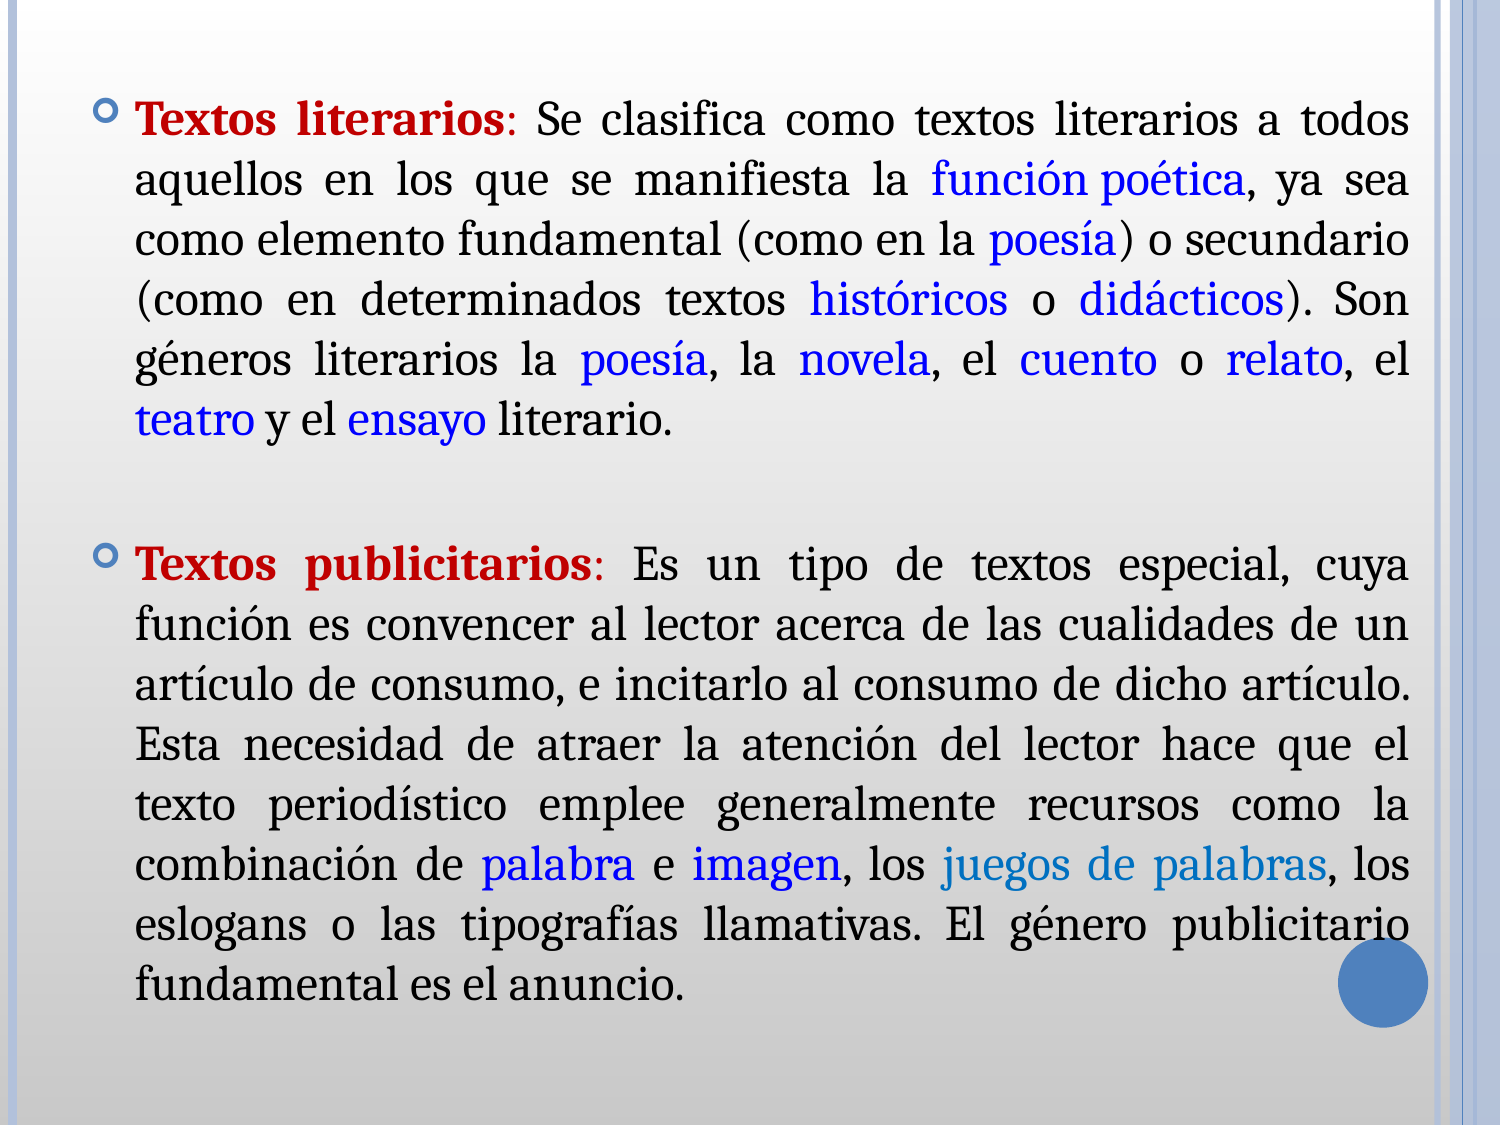

# Textos literarios: Se clasifica como textos literarios a todos aquellos en los que se manifiesta la función poética, ya sea como elemento fundamental (como en la poesía) o secundario (como en determinados textos históricos o didácticos). Son géneros literarios la poesía, la novela, el cuento o relato, el teatro y el ensayo literario.
Textos publicitarios: Es un tipo de textos especial, cuya función es convencer al lector acerca de las cualidades de un artículo de consumo, e incitarlo al consumo de dicho artículo. Esta necesidad de atraer la atención del lector hace que el texto periodístico emplee generalmente recursos como la combinación de palabra e imagen, los juegos de palabras, los eslogans o las tipografías llamativas. El género publicitario fundamental es el anuncio.